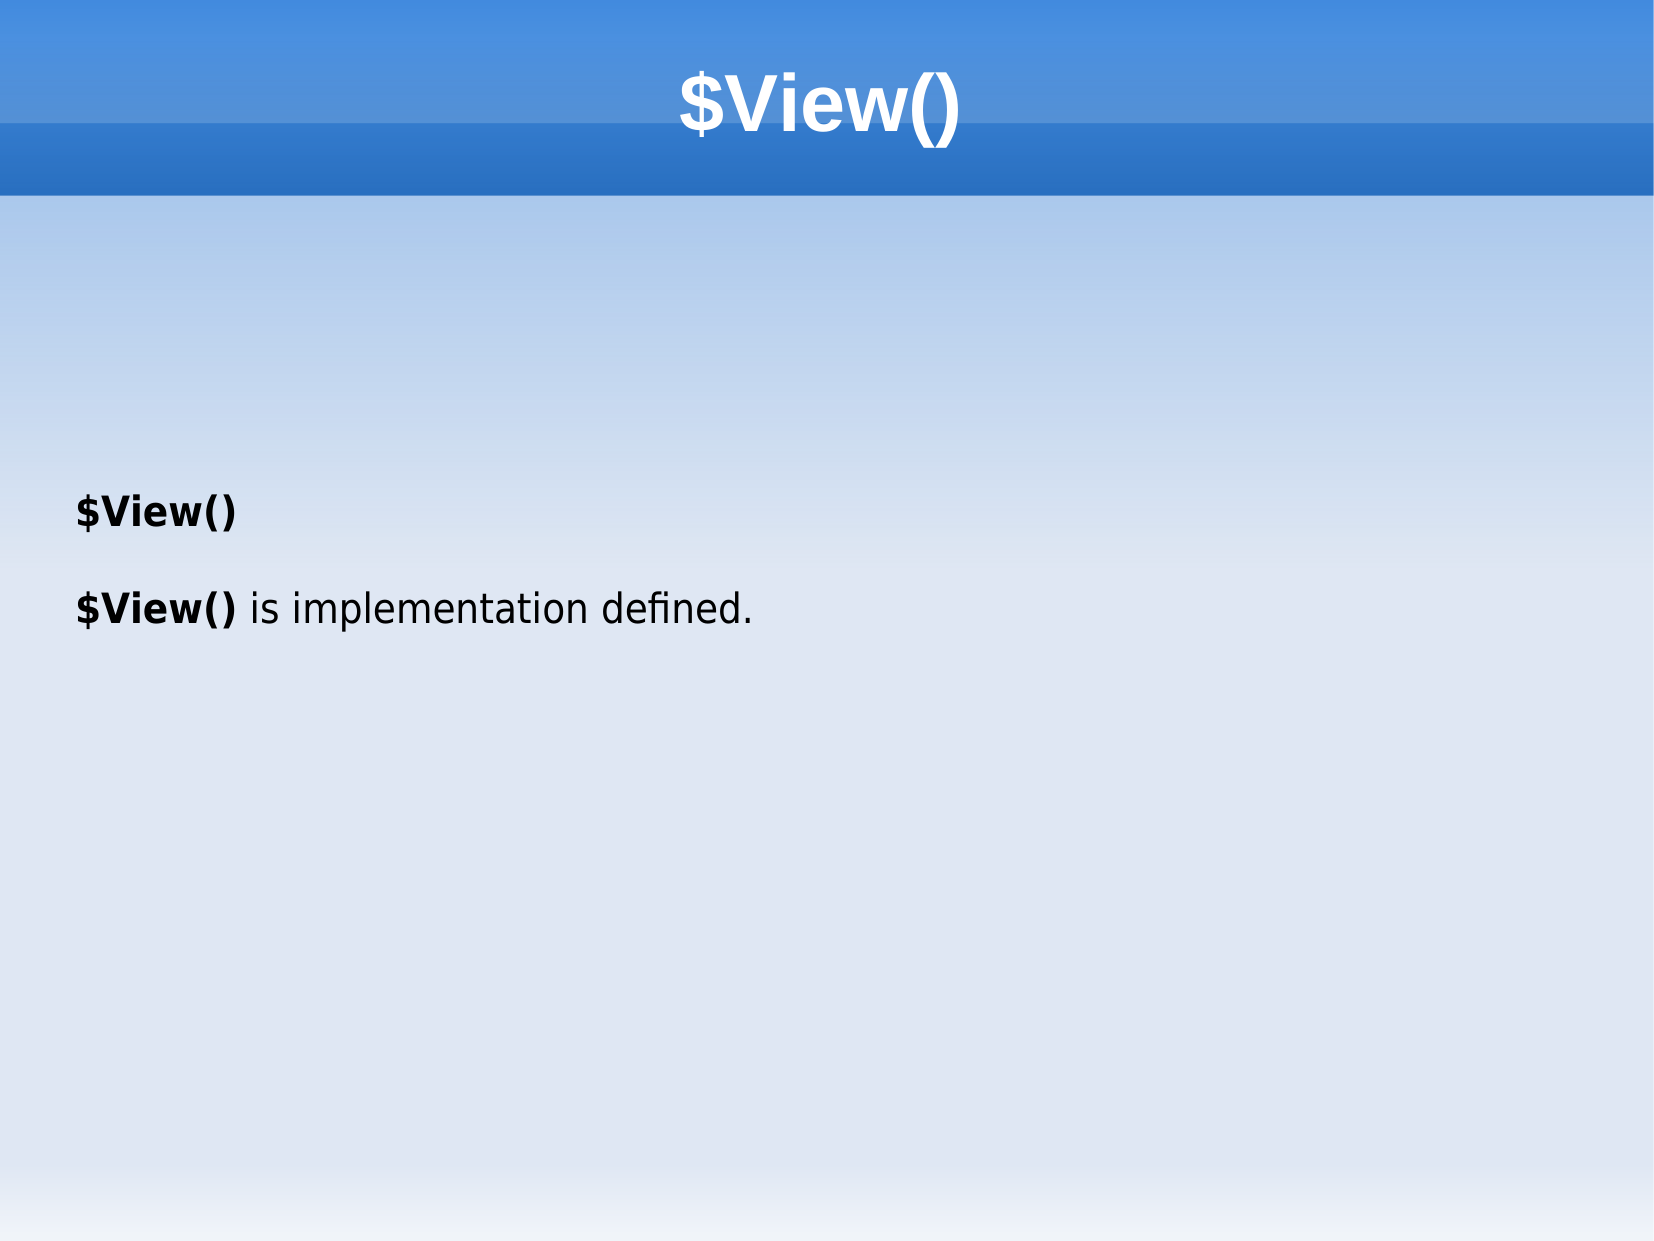

# $View()
$View()
$View() is implementation defined.